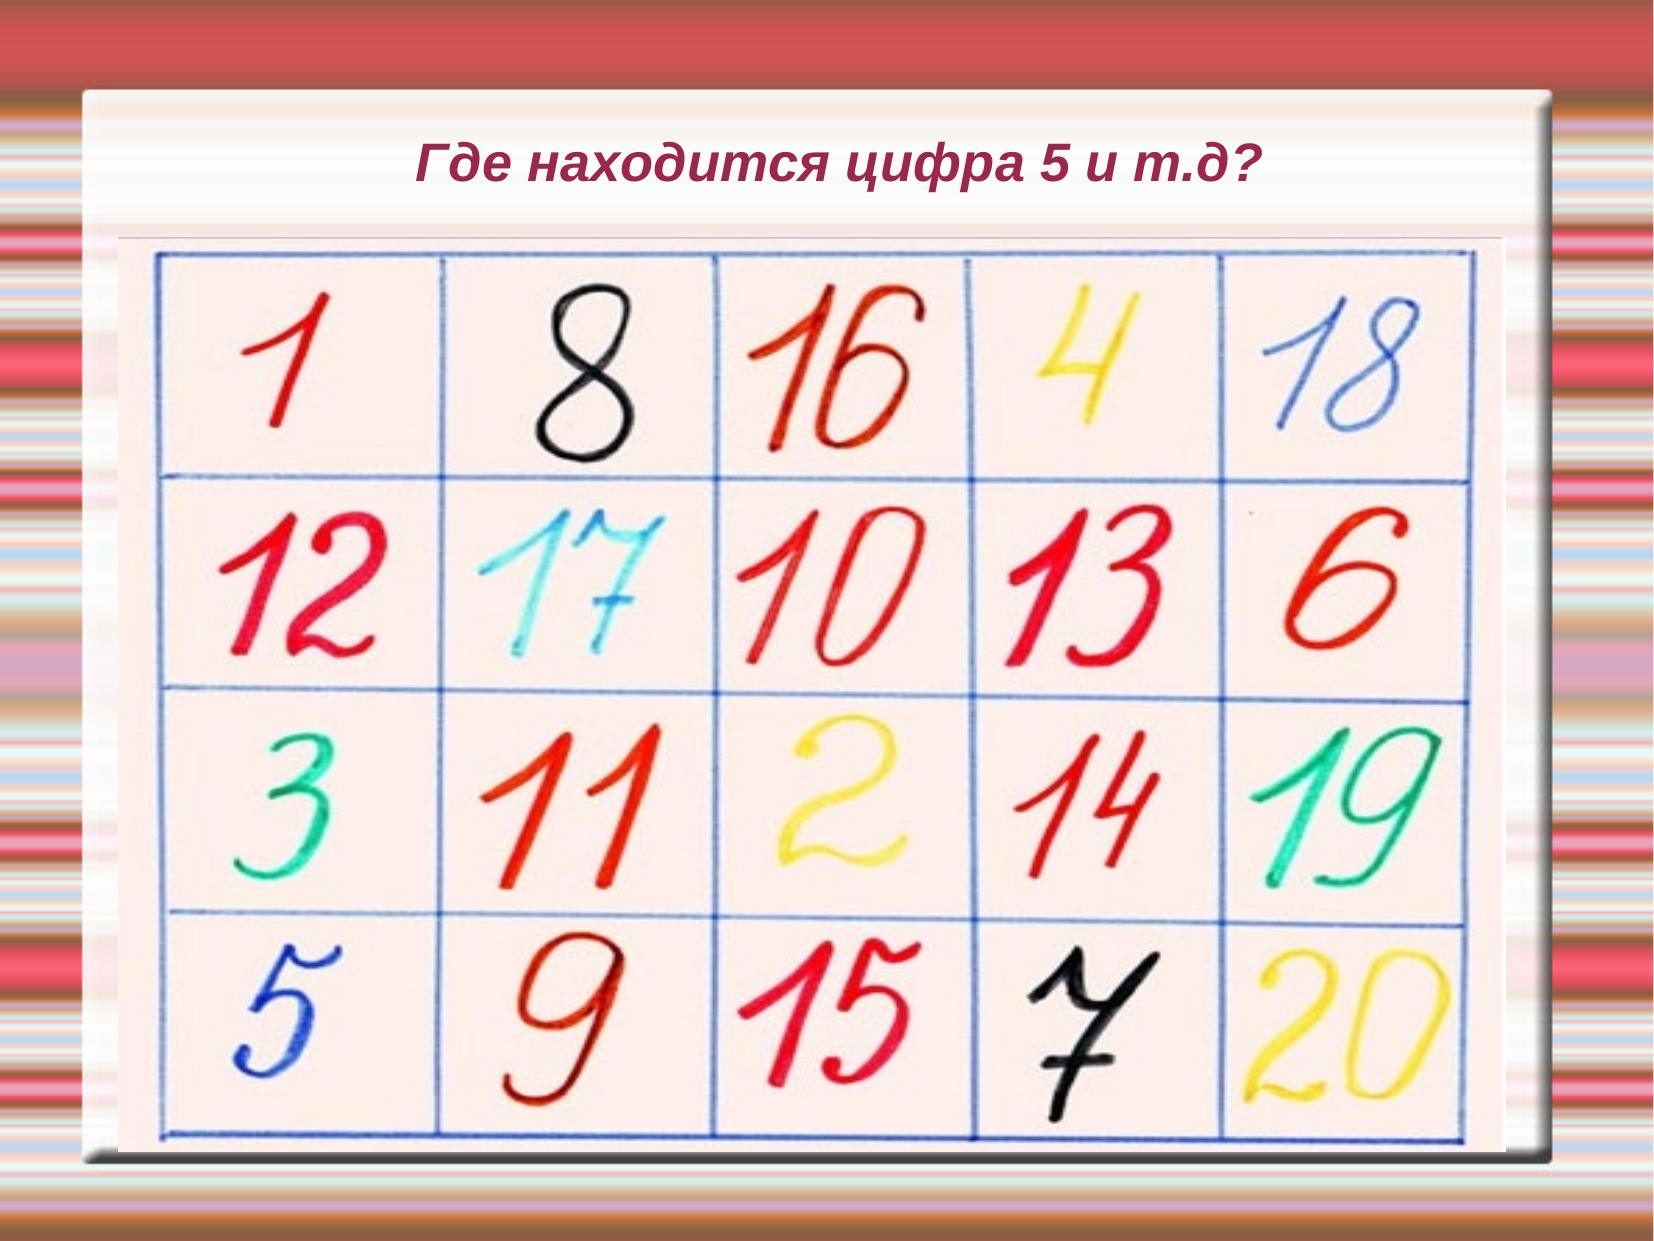

# Где находится цифра 5 и т.д?